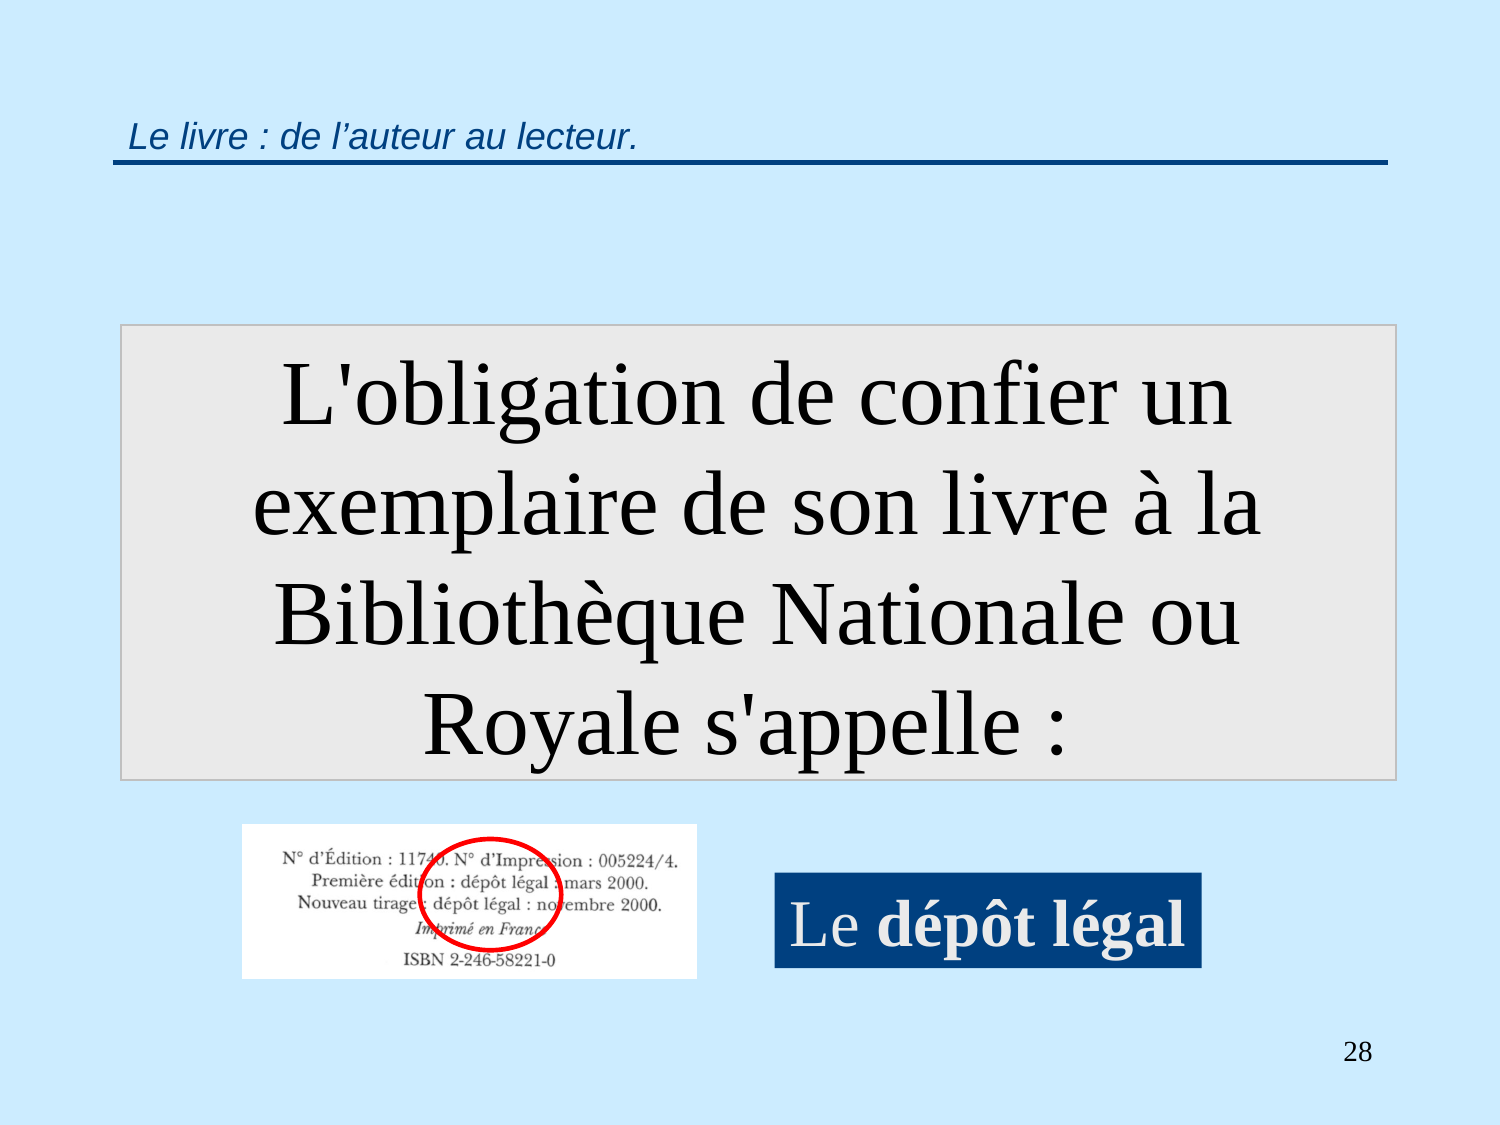

Le livre : de l’auteur au lecteur.
# L'obligation de confier un exemplaire de son livre à la Bibliothèque Nationale ou Royale s'appelle :
Le dépôt légal
28